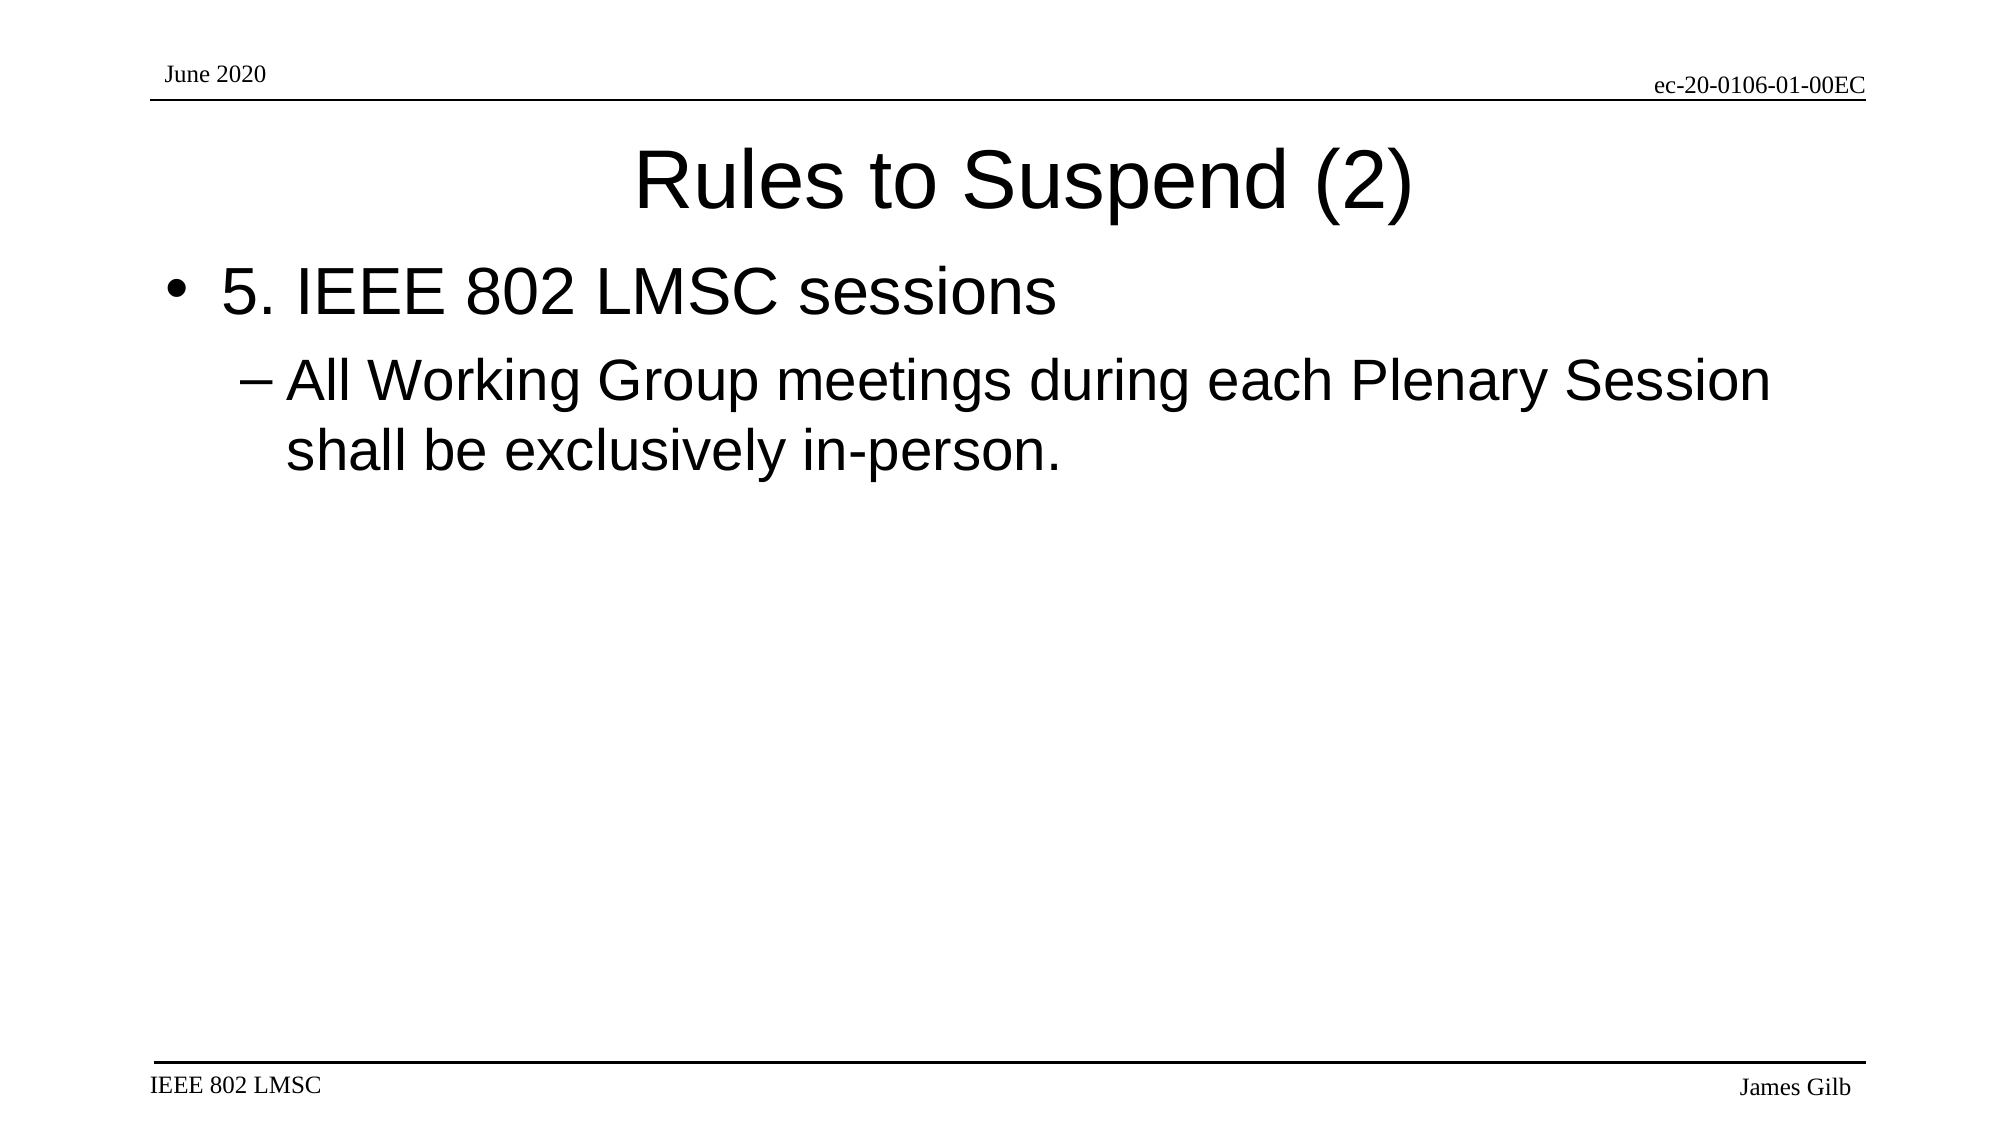

# Rules to Suspend (2)
5. IEEE 802 LMSC sessions
All Working Group meetings during each Plenary Session shall be exclusively in-person.